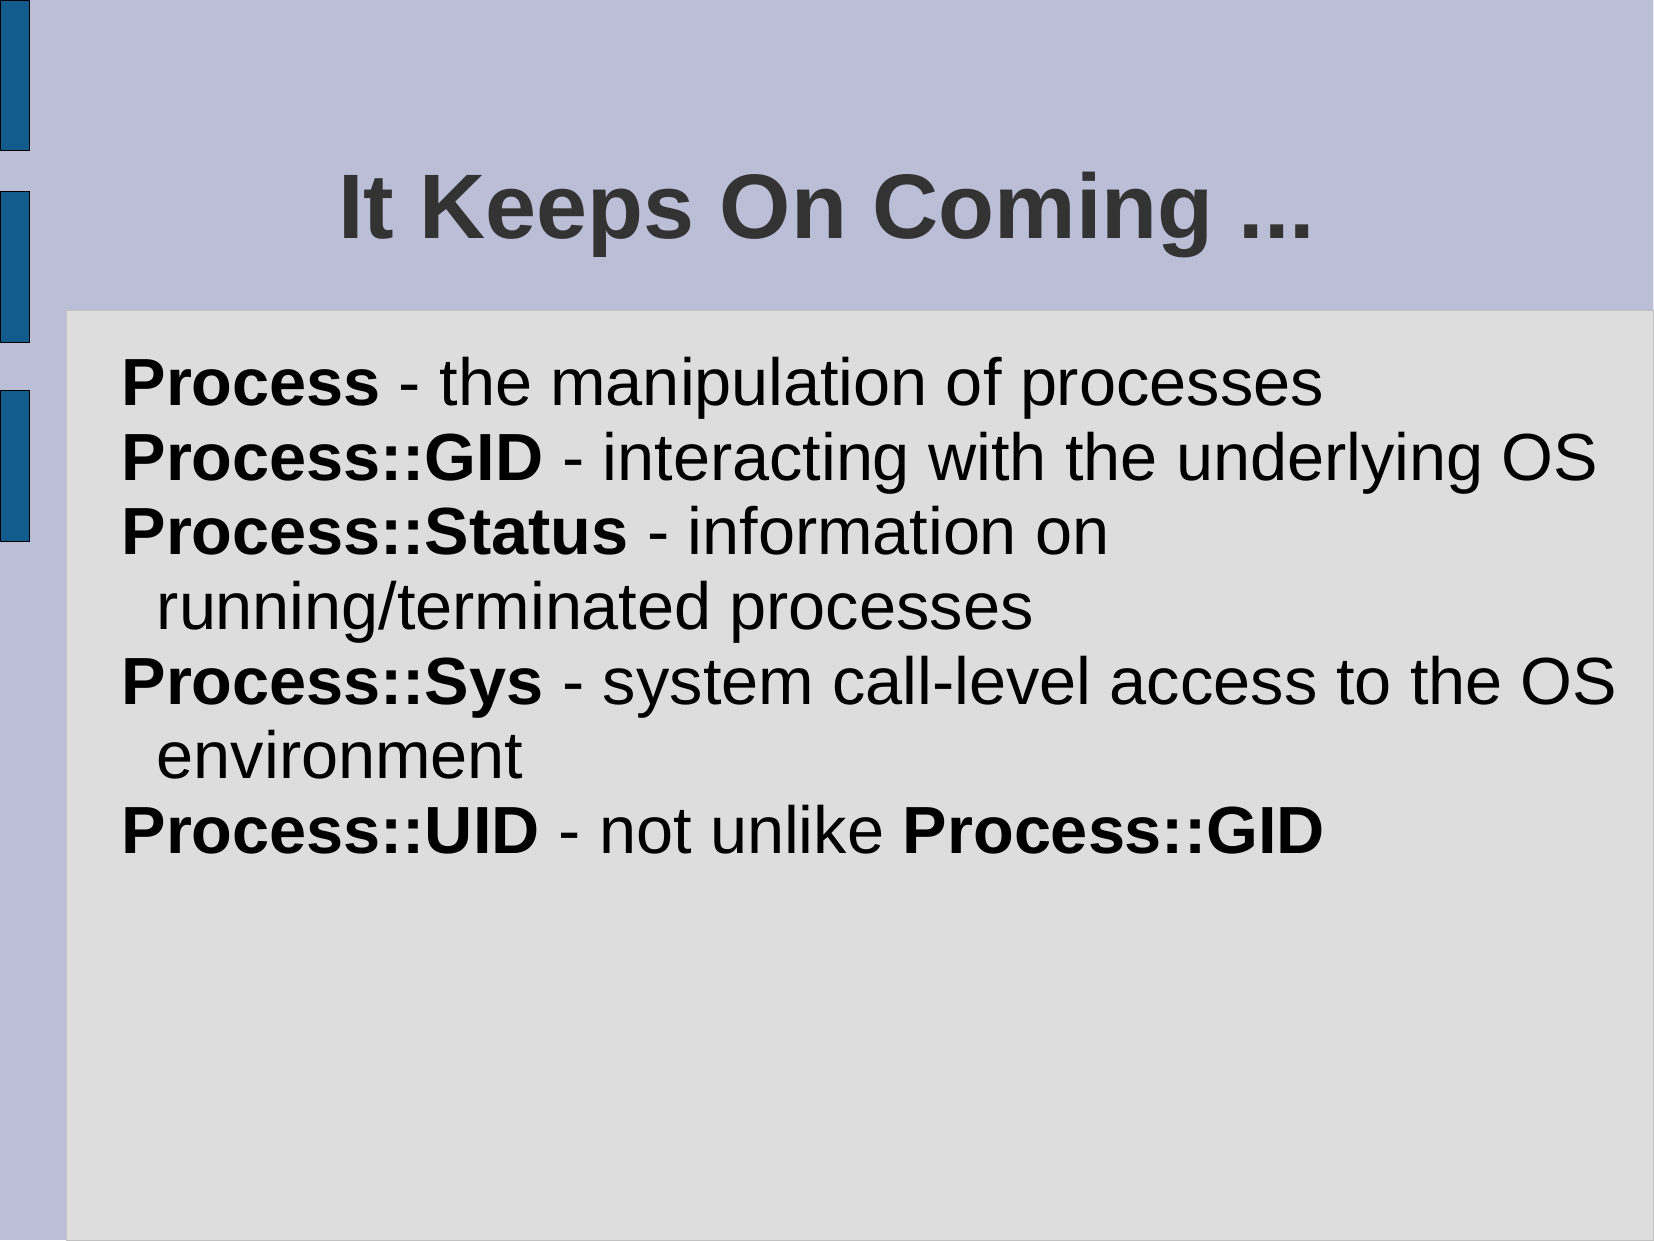

# It Keeps On Coming ...
Process - the manipulation of processes
Process::GID - interacting with the underlying OS
Process::Status - information on running/terminated processes
Process::Sys - system call-level access to the OS environment
Process::UID - not unlike Process::GID